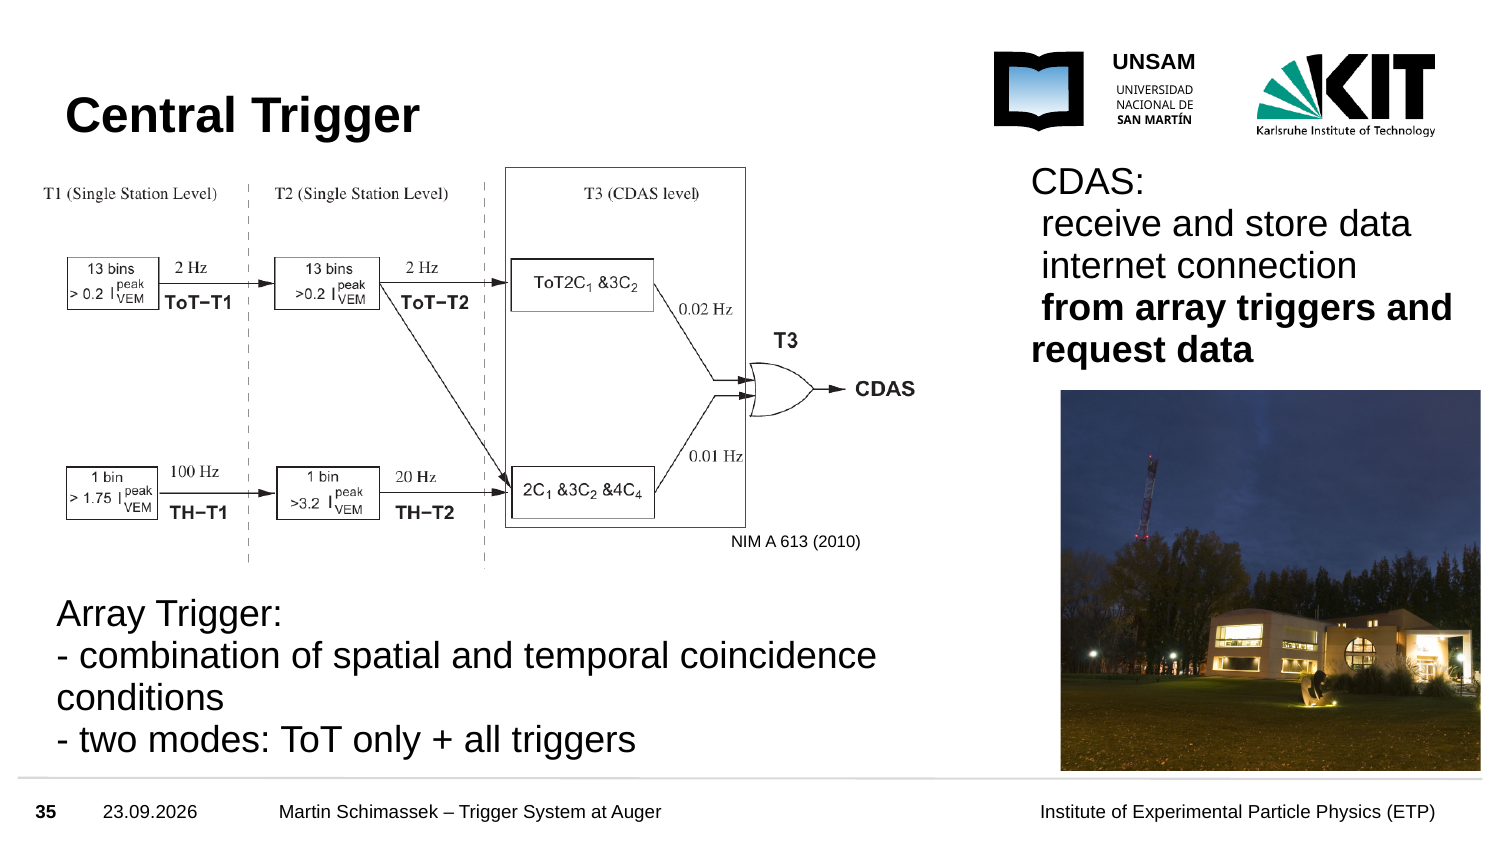

# Central Trigger
CDAS:
 receive and store data
 internet connection
 from array triggers and request data
NIM A 613 (2010)
Array Trigger:
- combination of spatial and temporal coincidence conditions
- two modes: ToT only + all triggers